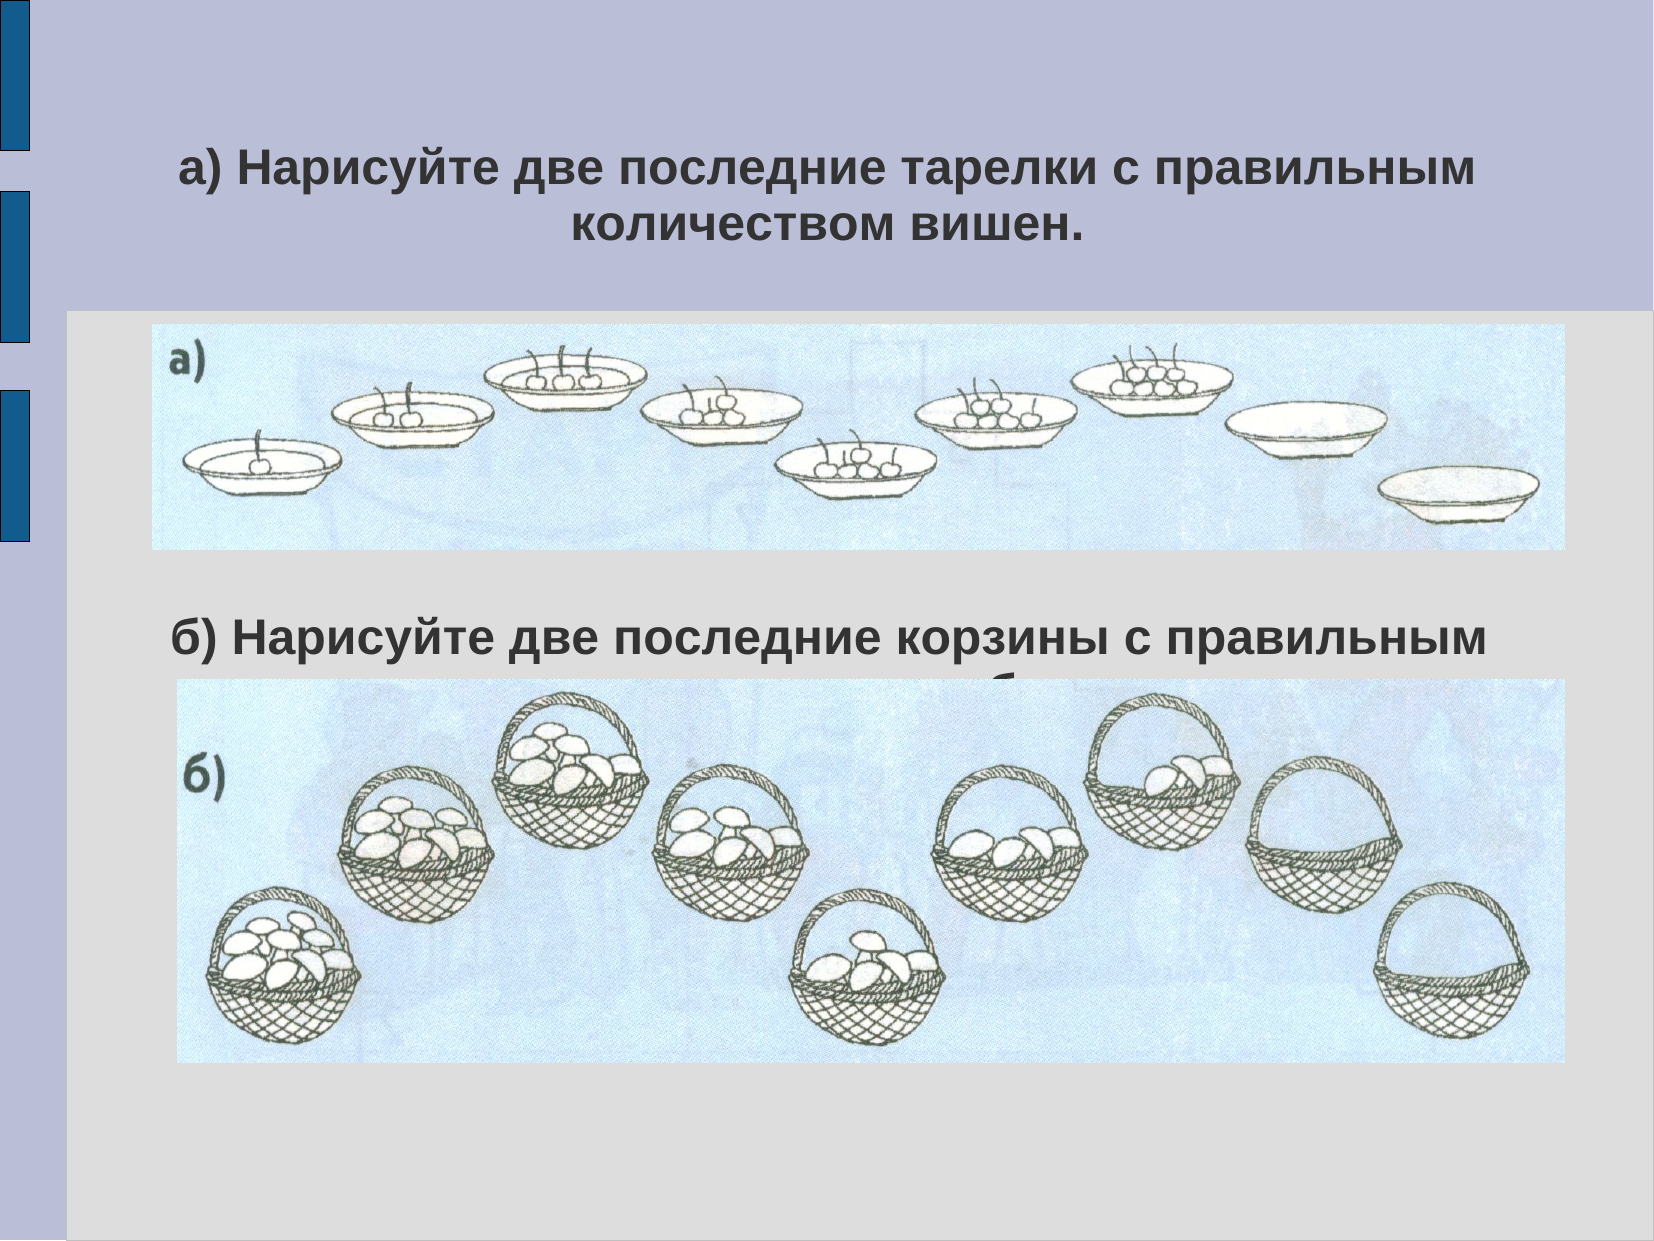

# а) Нарисуйте две последние тарелки с правильным количеством вишен.
б) Нарисуйте две последние корзины с правильным количеством грибов.